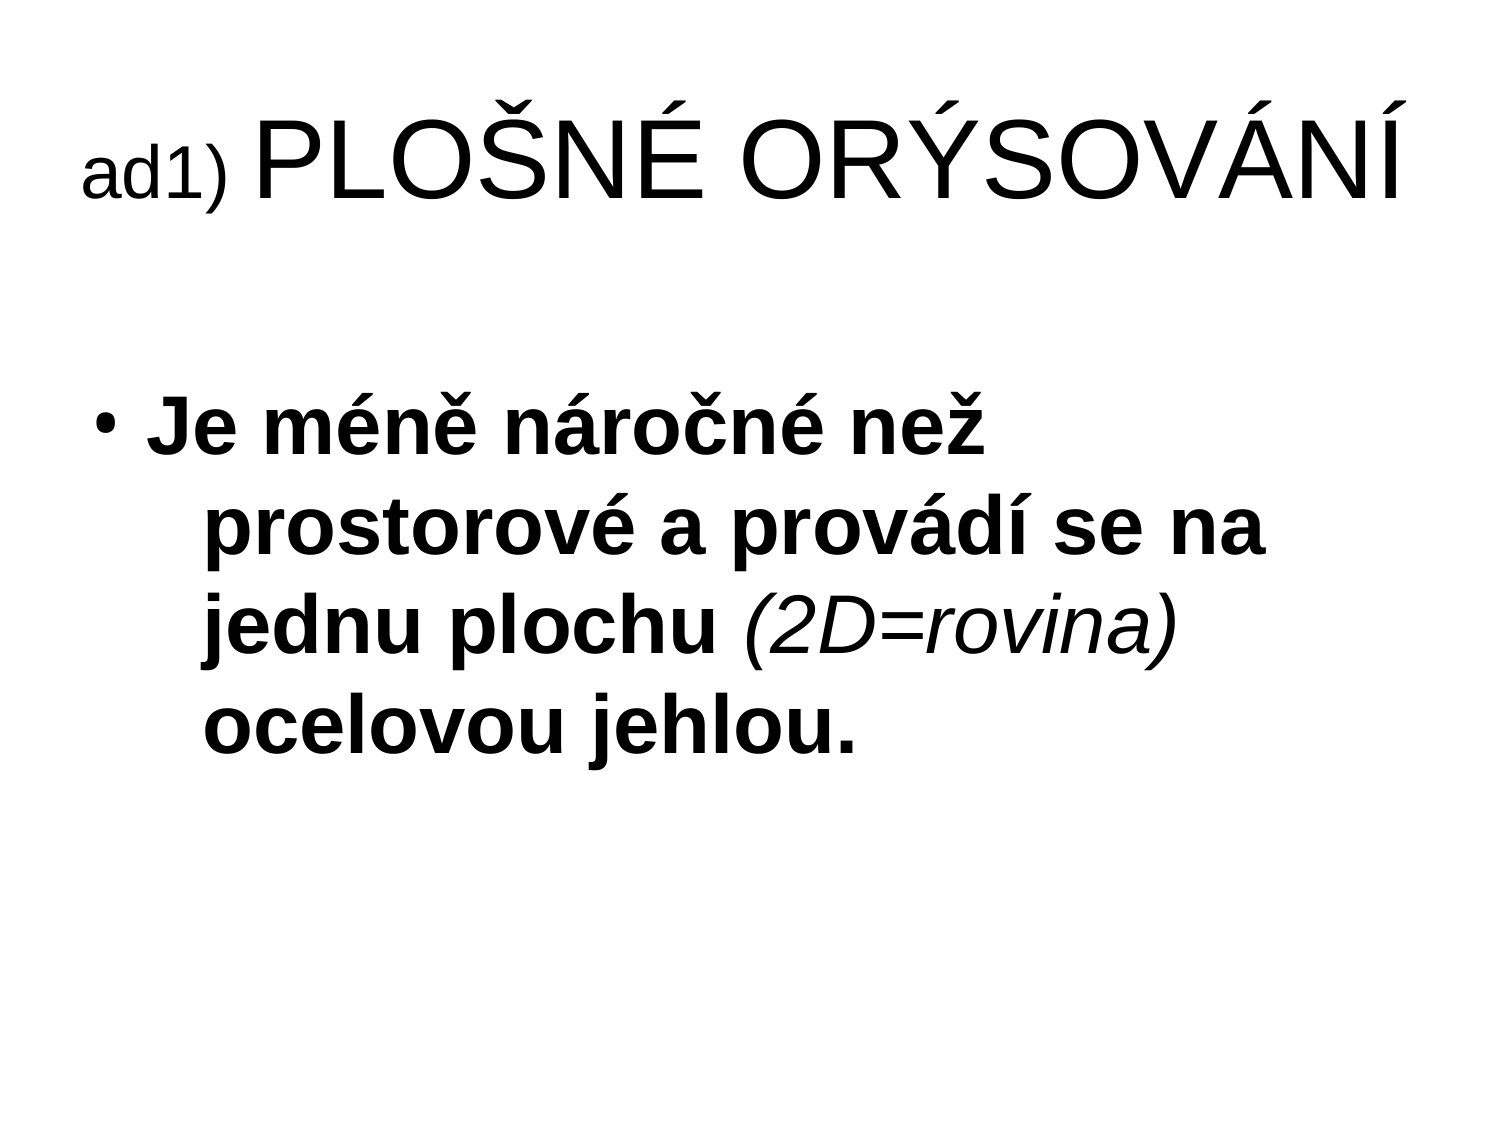

# ad1) PLOŠNÉ ORÝSOVÁNÍ
Je méně náročné než prostorové a provádí se na jednu plochu (2D=rovina) ocelovou jehlou.